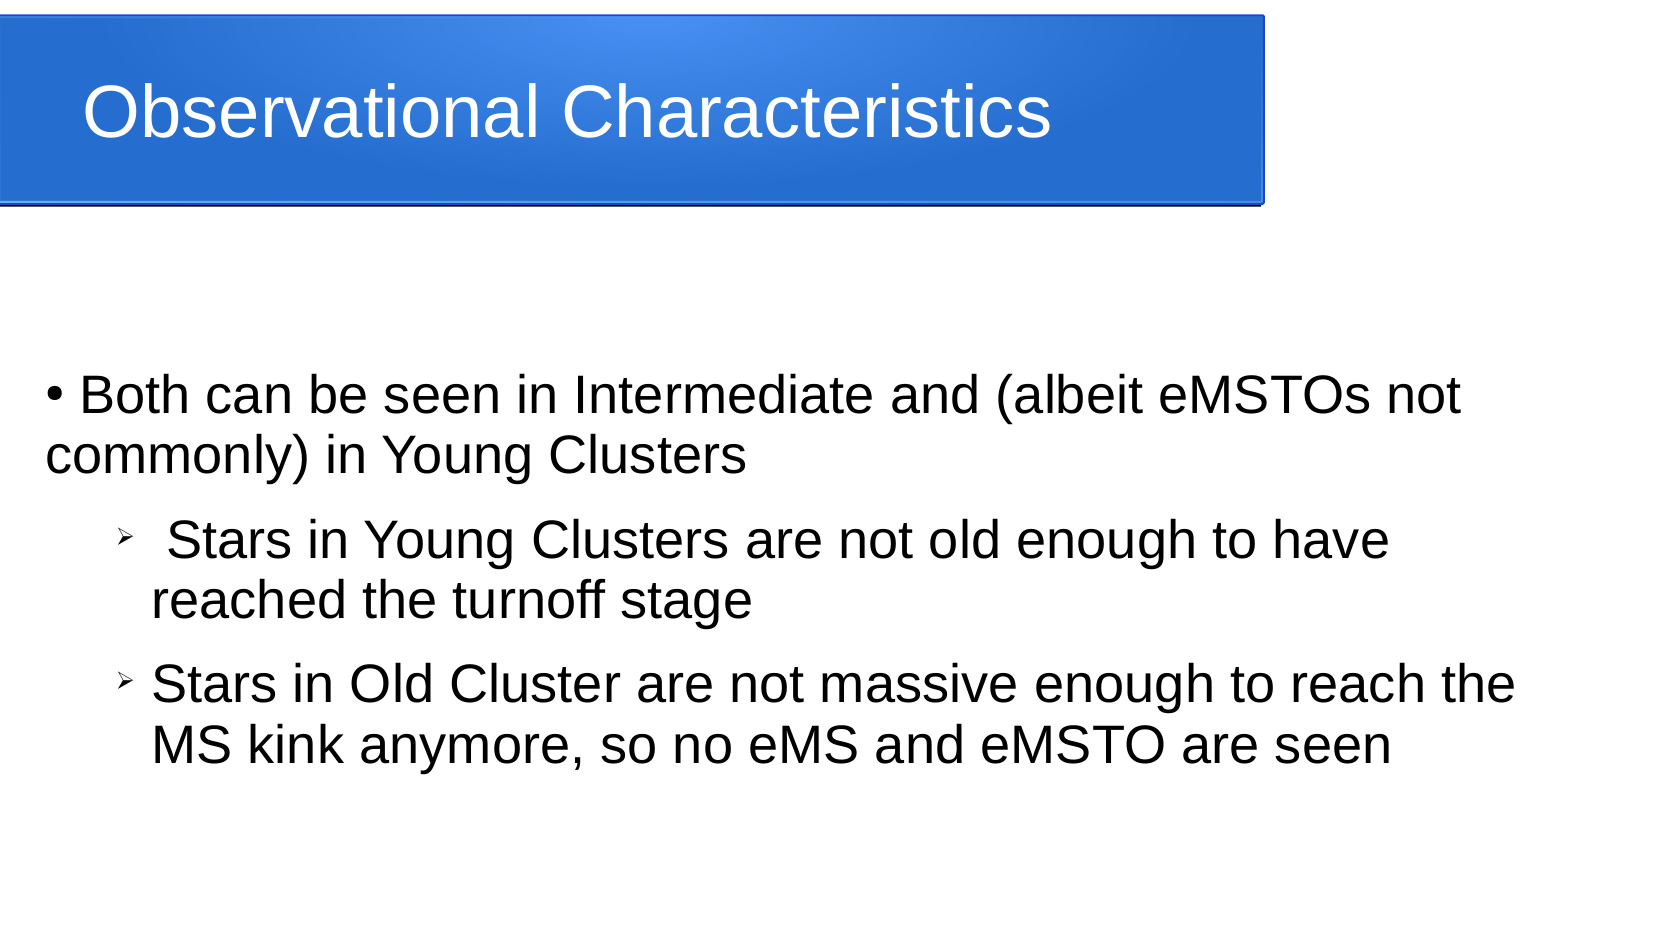

# Observational Characteristics
 Both can be seen in Intermediate and (albeit eMSTOs not commonly) in Young Clusters
 Stars in Young Clusters are not old enough to have reached the turnoff stage
Stars in Old Cluster are not massive enough to reach the MS kink anymore, so no eMS and eMSTO are seen